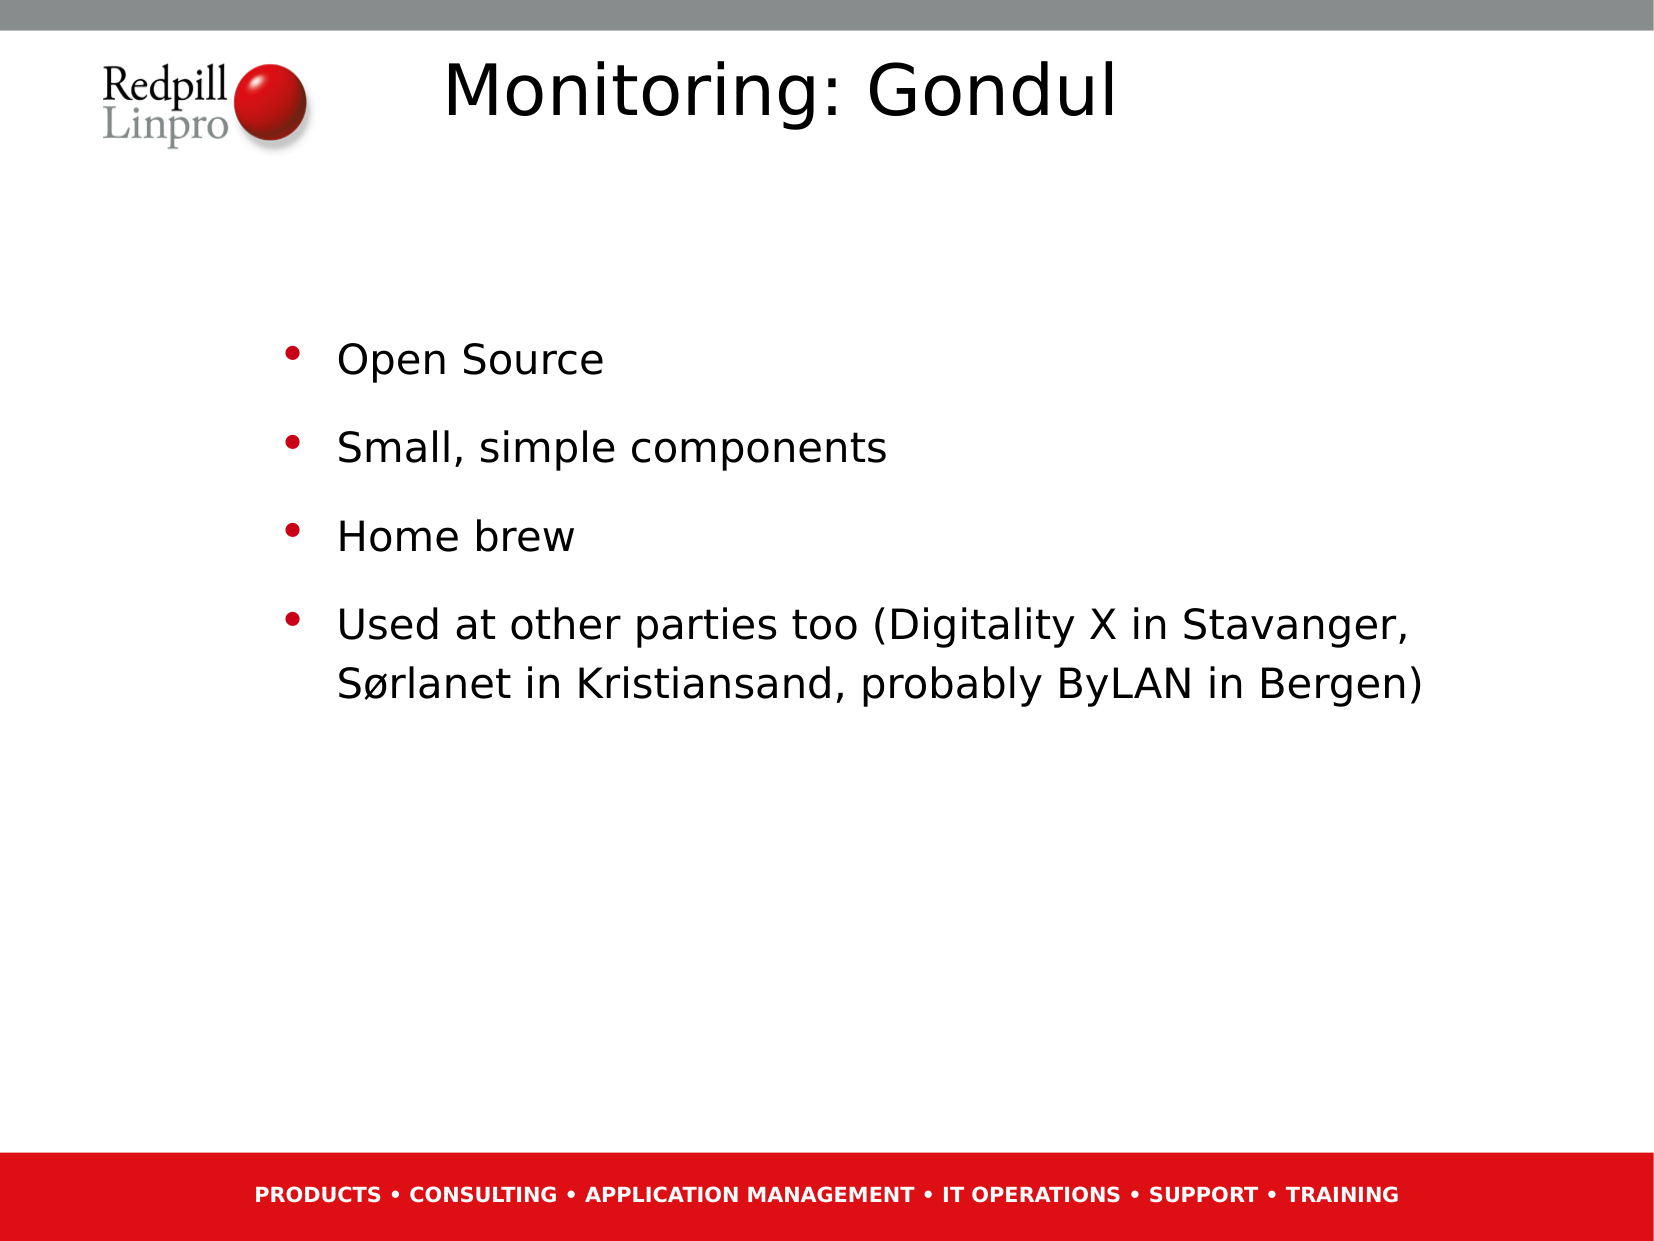

# Monitoring: Gondul
Open Source
Small, simple components
Home brew
Used at other parties too (Digitality X in Stavanger, Sørlanet in Kristiansand, probably ByLAN in Bergen)